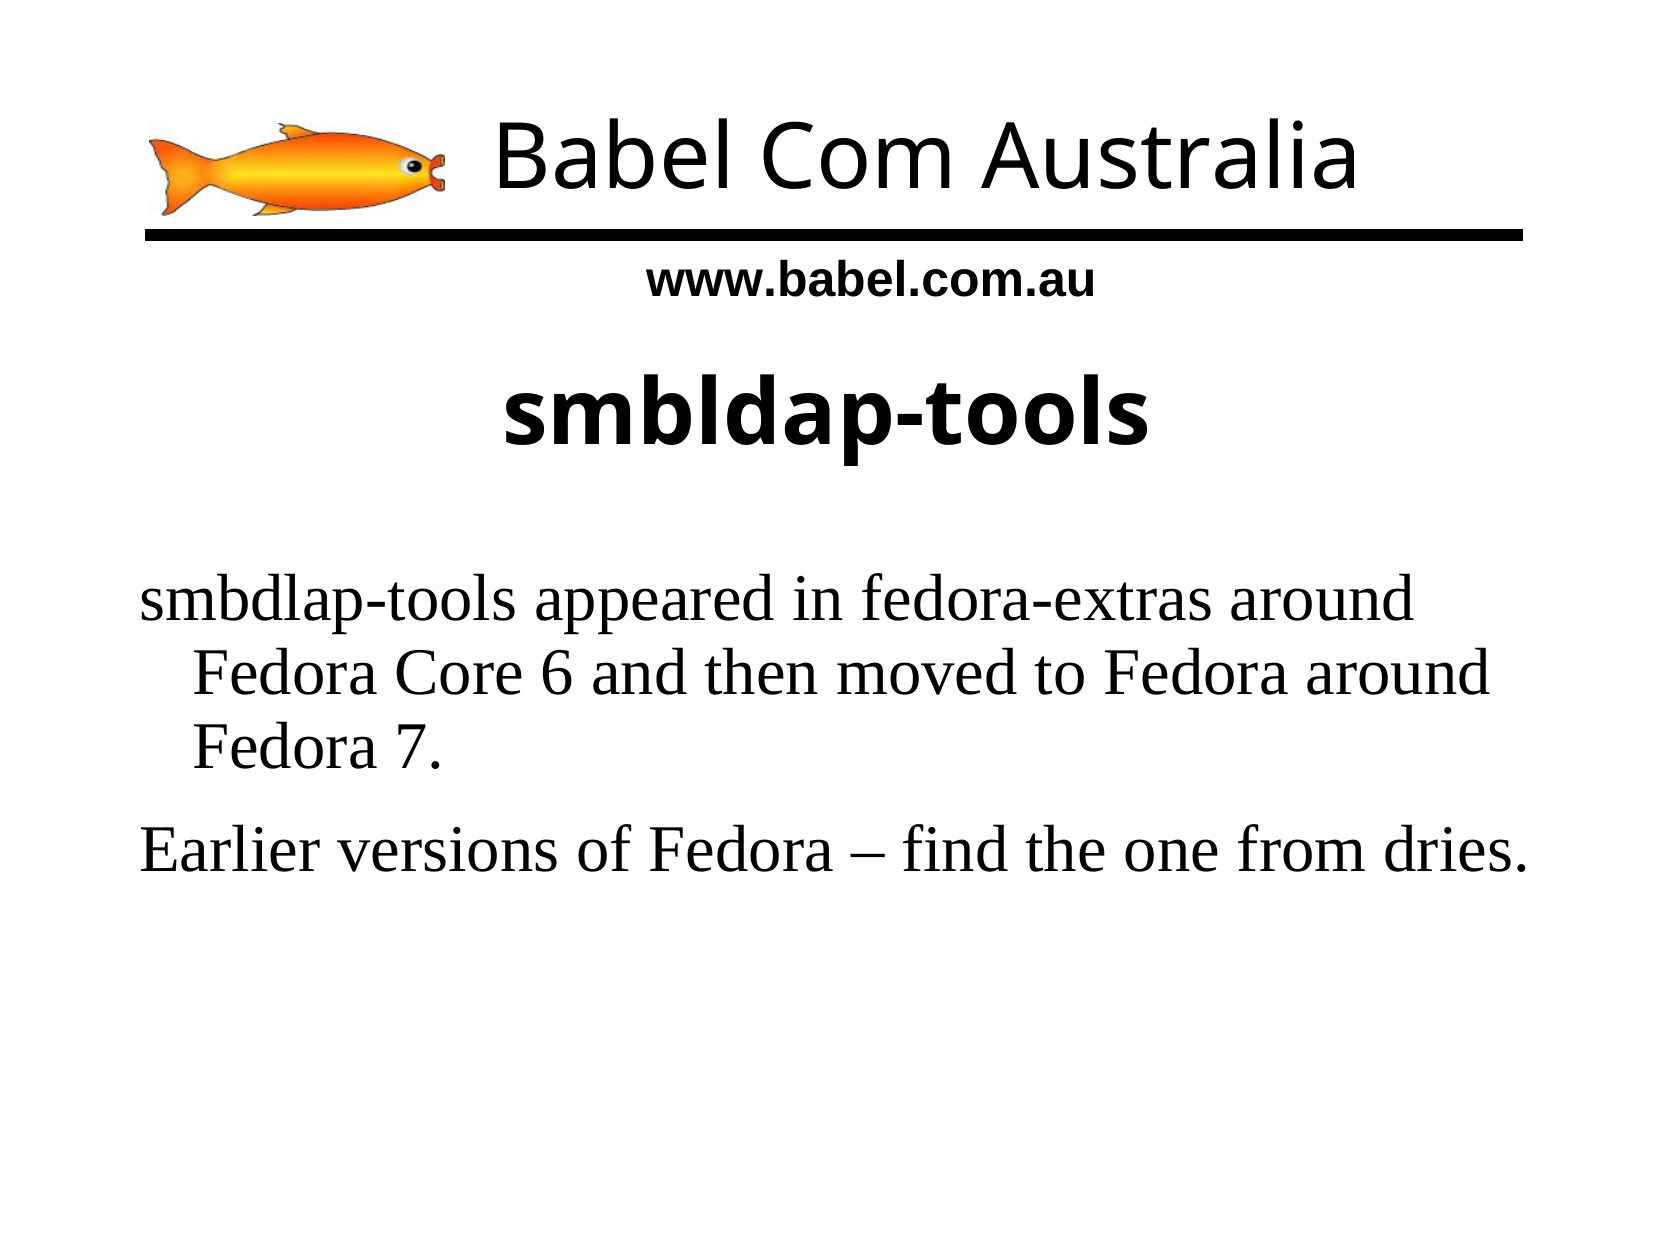

# smbldap-tools
smbdlap-tools appeared in fedora-extras around Fedora Core 6 and then moved to Fedora around Fedora 7.
Earlier versions of Fedora – find the one from dries.